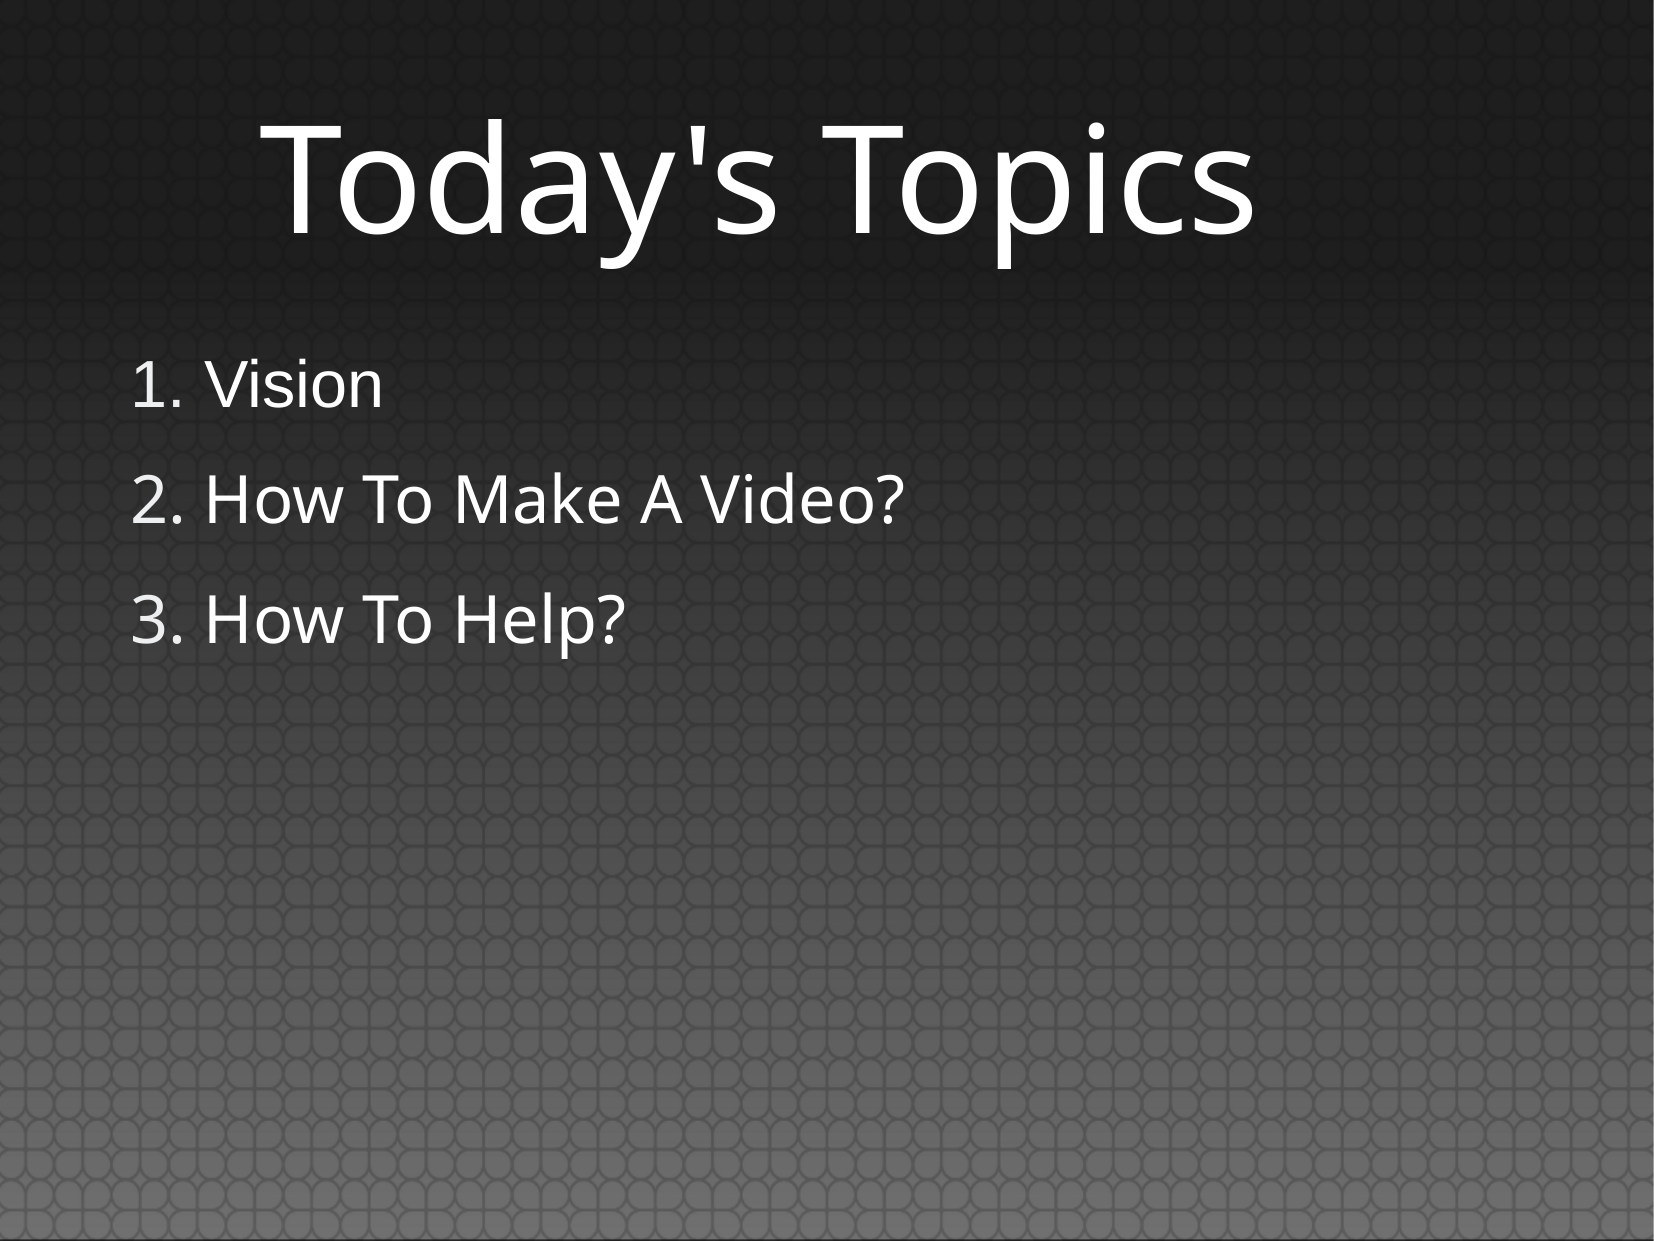

# Today's Topics
 Vision
 How To Make A Video?
 How To Help?